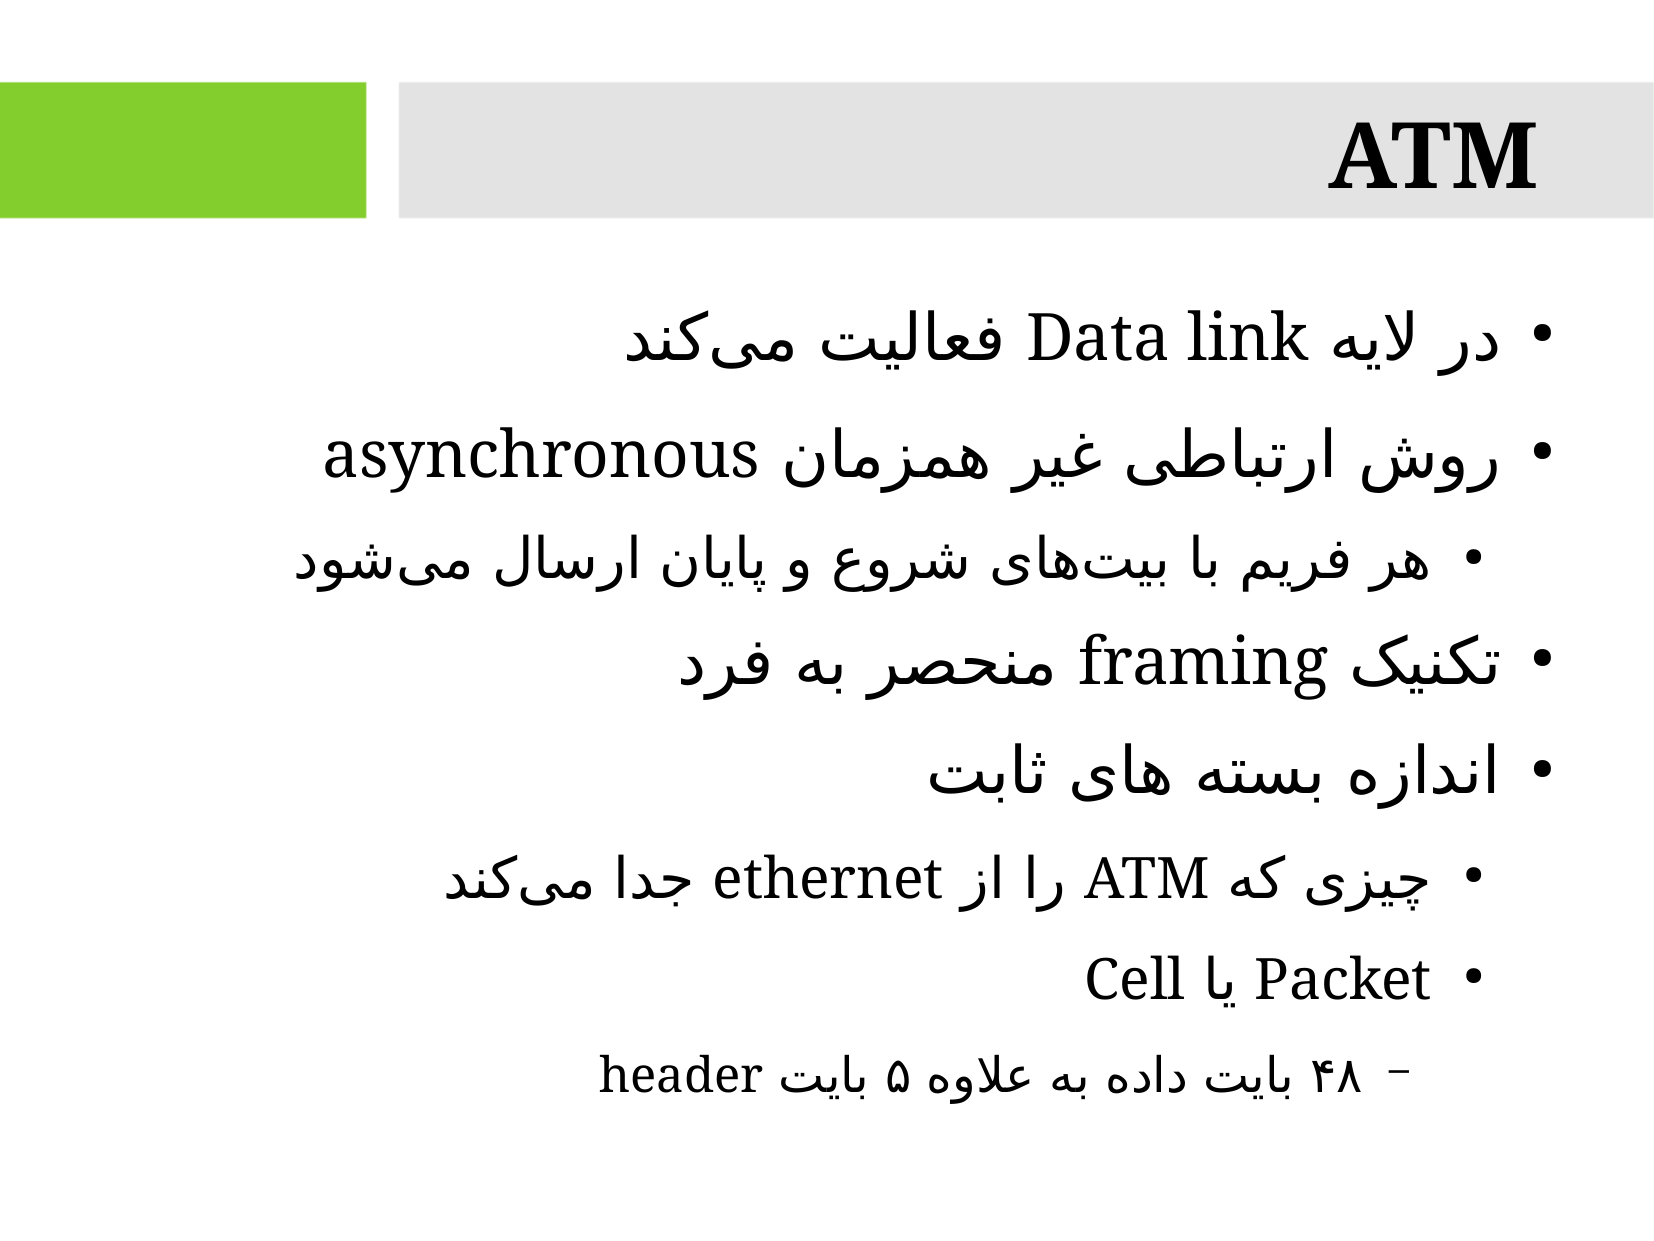

# ATM
در لایه Data link فعالیت می‌کند
روش ارتباطی غیر همزمان asynchronous
هر فریم با بیت‌های شروع و پایان ارسال می‌شود
تکنیک framing منحصر به فرد
اندازه بسته های ثابت
چیزی که ATM را از ethernet جدا می‌کند
Packet یا Cell
۴۸ بایت داده به علاوه ۵ بایت header